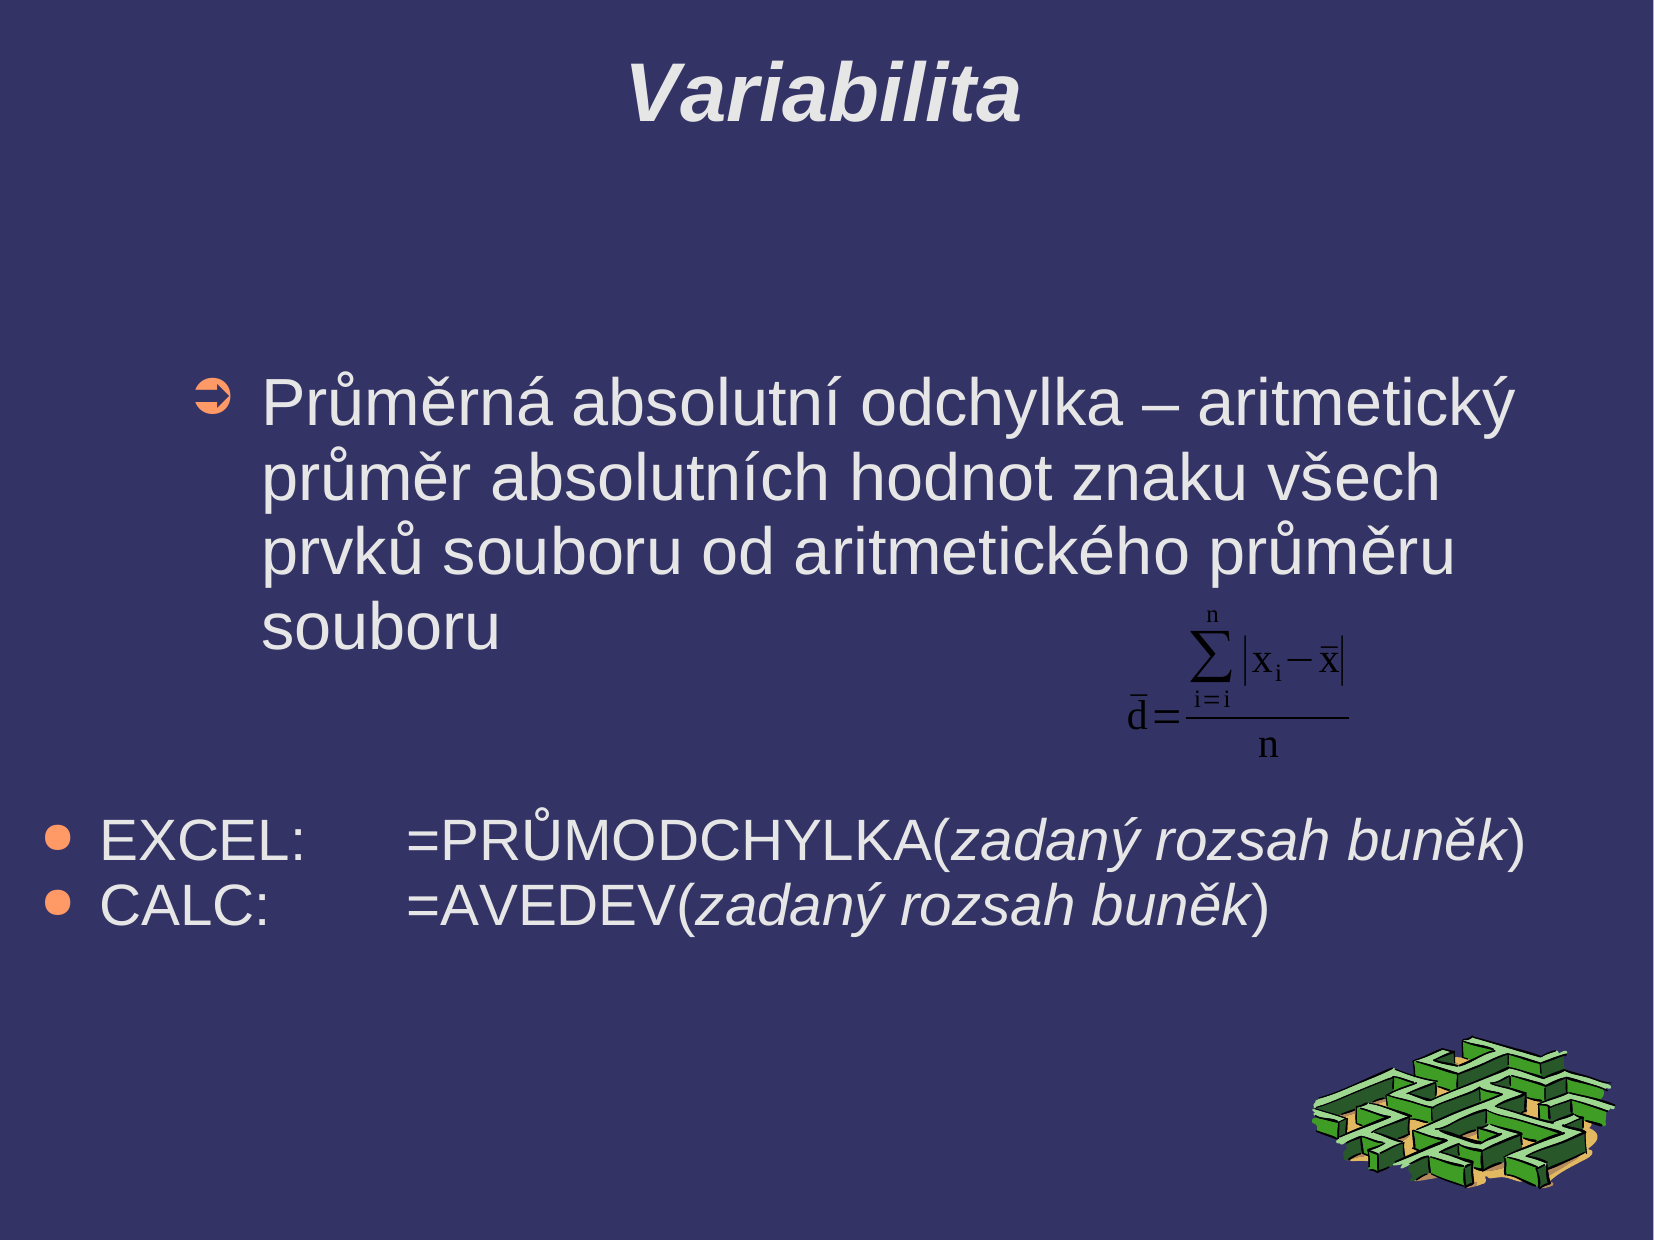

# Variabilita
Průměrná absolutní odchylka – aritmetický průměr absolutních hodnot znaku všech prvků souboru od aritmetického průměru souboru
EXCEL: 	=PRŮMODCHYLKA(zadaný rozsah buněk)
CALC:		=AVEDEV(zadaný rozsah buněk)